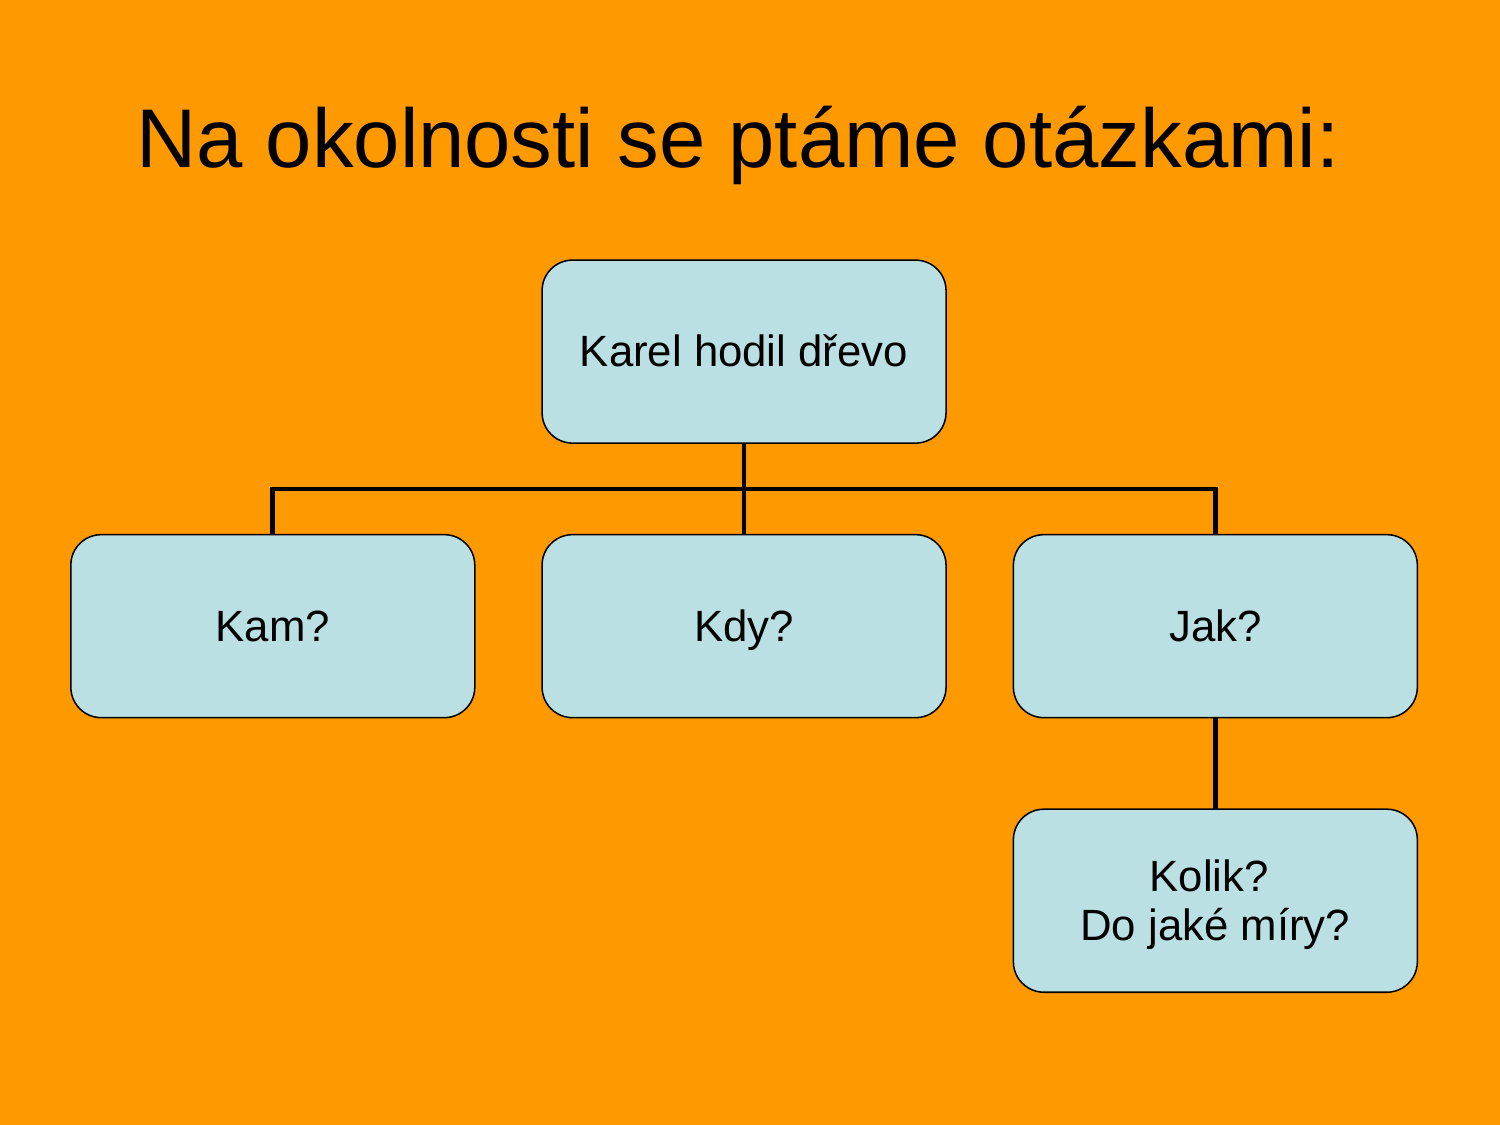

# Na okolnosti se ptáme otázkami:
Karel hodil dřevo
Kam?
Kdy?
Jak?
Kolik?
Do jaké míry?